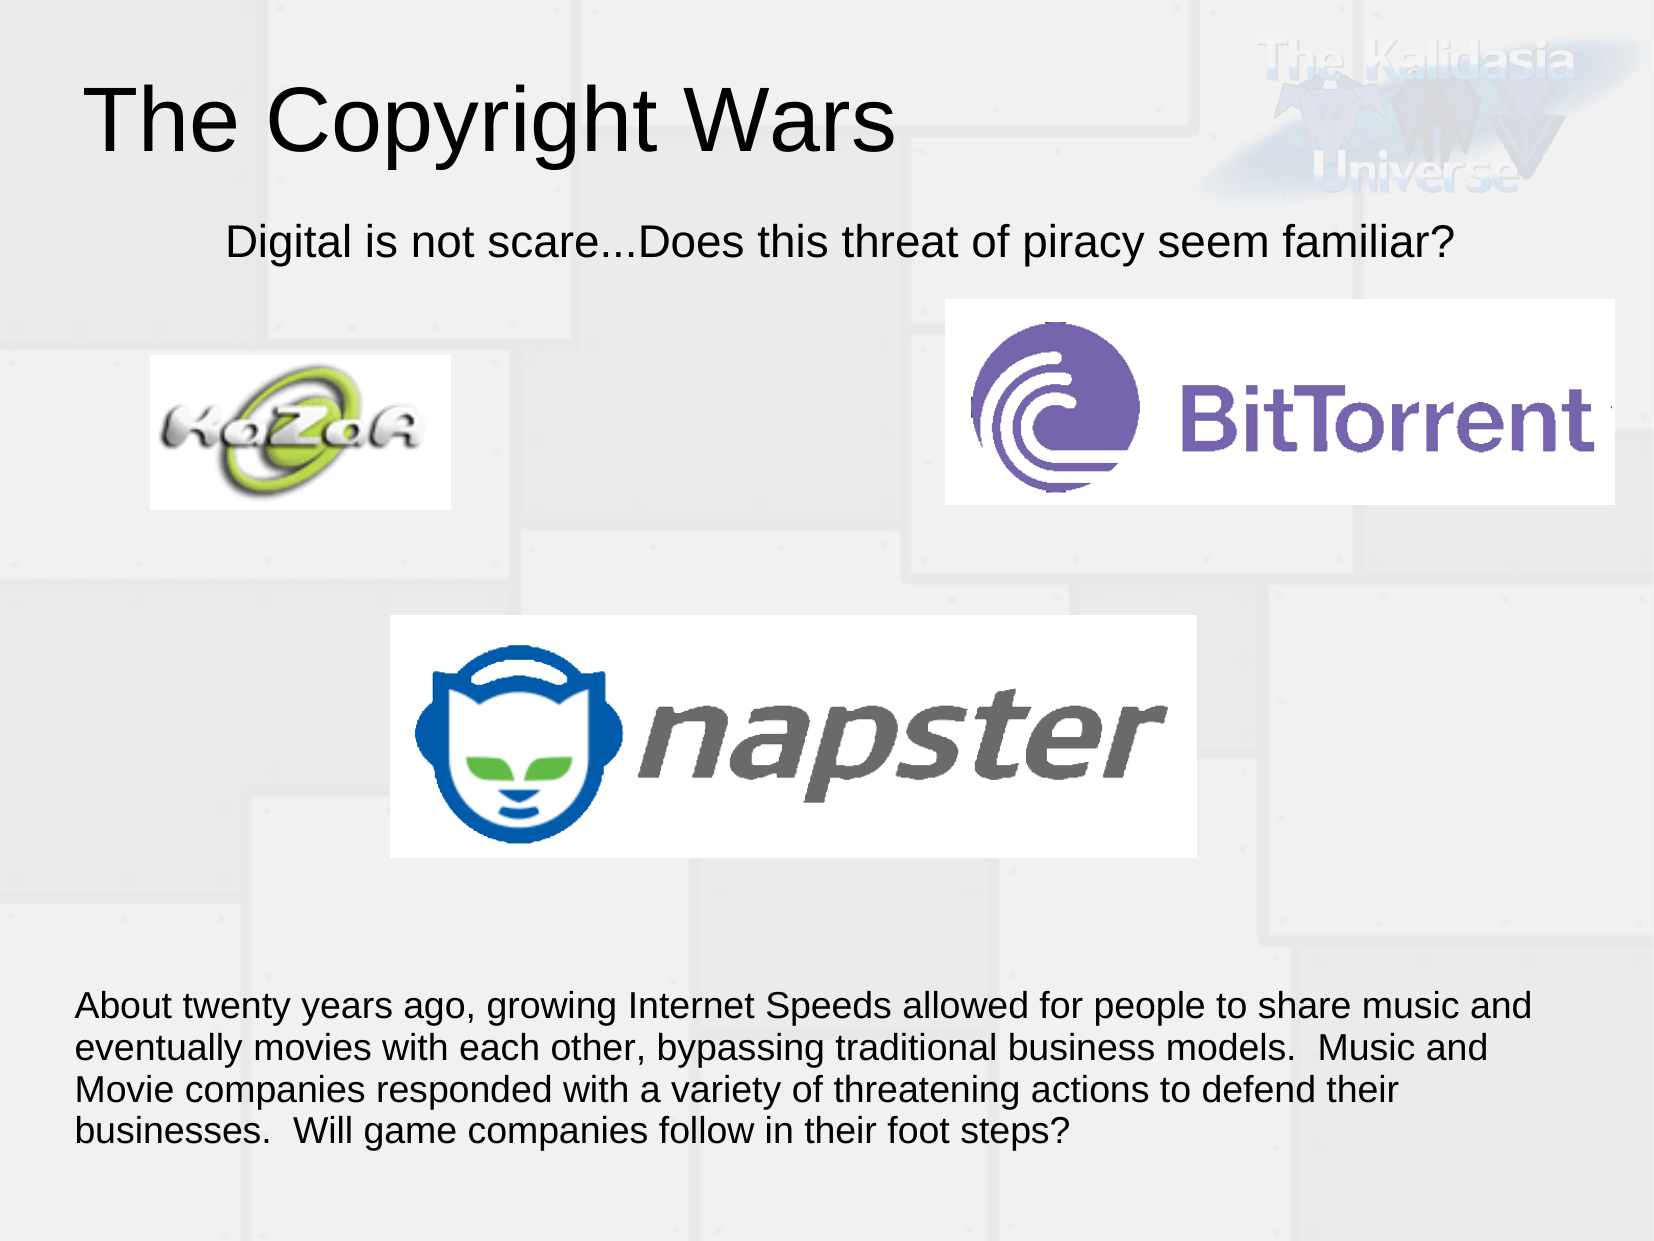

# The Copyright Wars
Digital is not scare...Does this threat of piracy seem familiar?
About twenty years ago, growing Internet Speeds allowed for people to share music and eventually movies with each other, bypassing traditional business models. Music and Movie companies responded with a variety of threatening actions to defend their businesses. Will game companies follow in their foot steps?